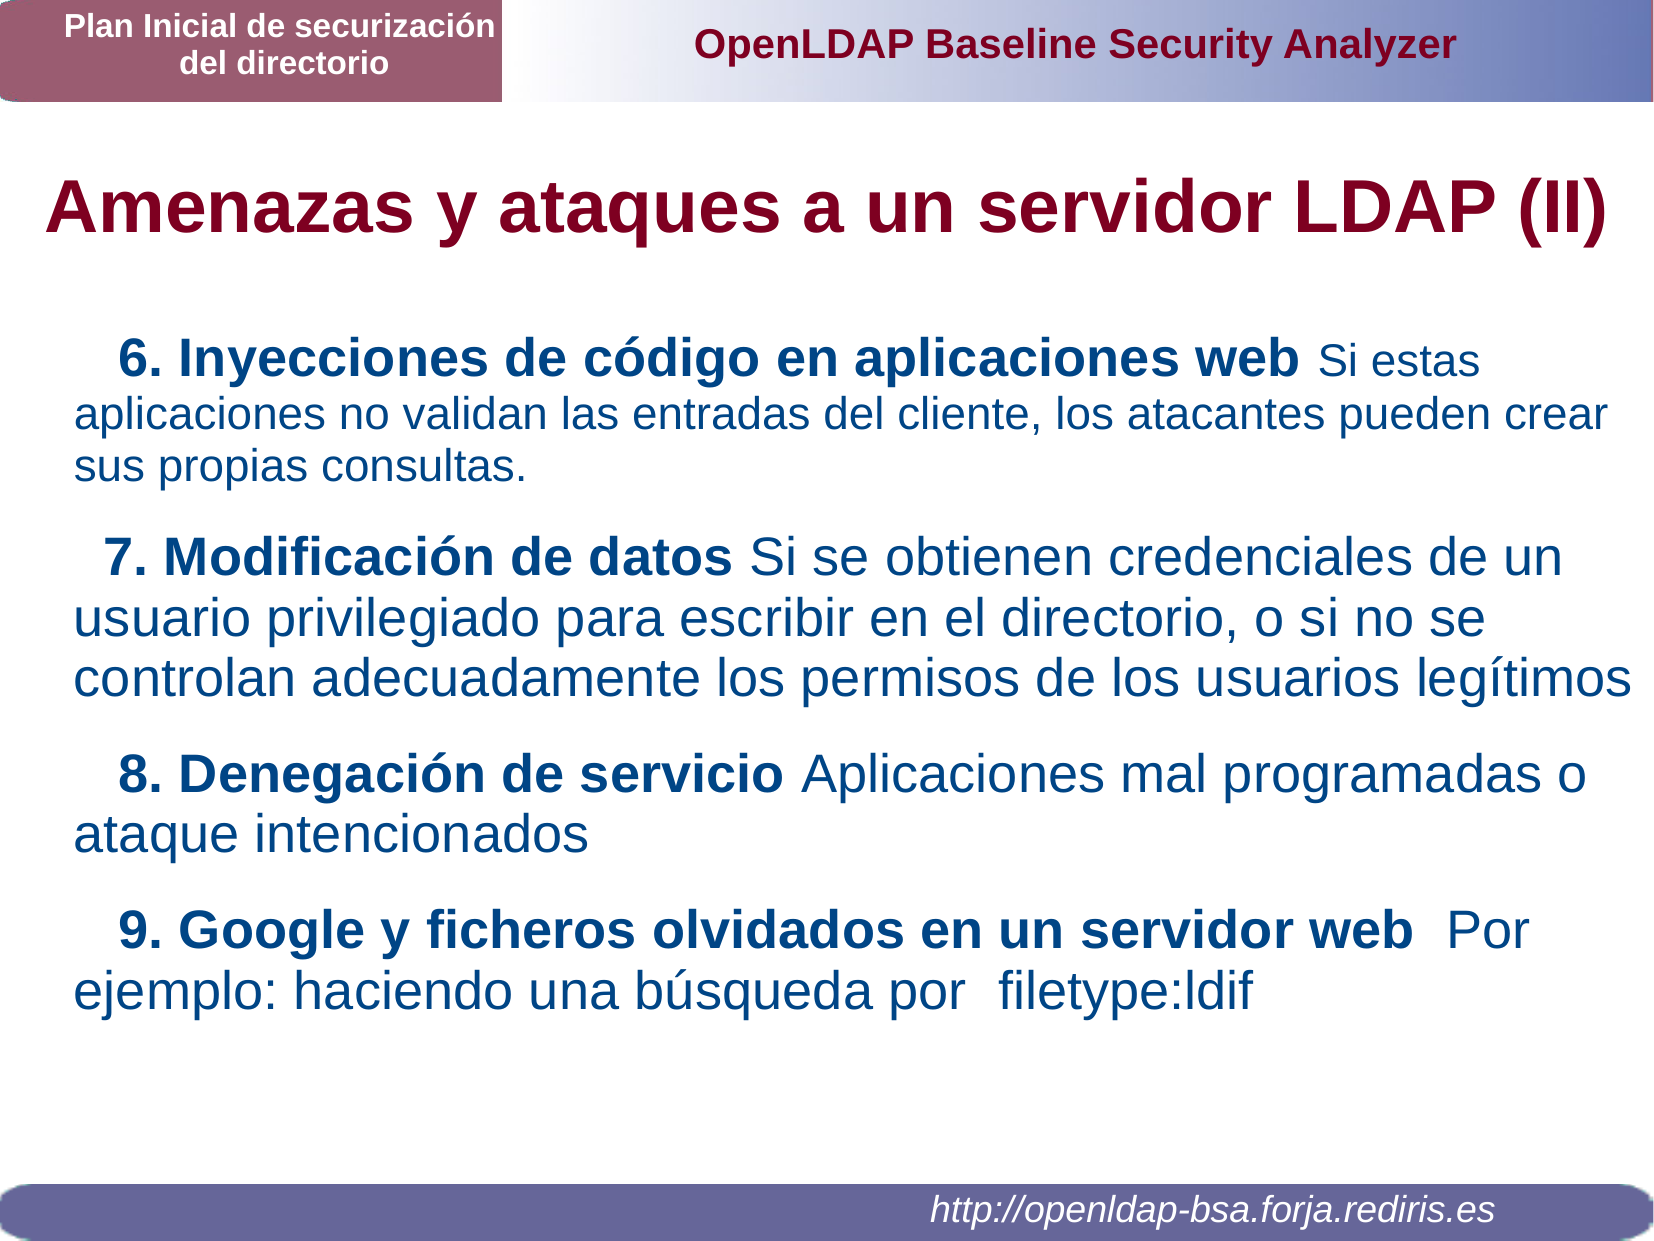

Plan Inicial de securización
 del directorio
OpenLDAP Baseline Security Analyzer
# Amenazas y ataques a un servidor LDAP (II)
 6. Inyecciones de código en aplicaciones web Si estas aplicaciones no validan las entradas del cliente, los atacantes pueden crear sus propias consultas.
 7. Modificación de datos Si se obtienen credenciales de un usuario privilegiado para escribir en el directorio, o si no se controlan adecuadamente los permisos de los usuarios legítimos
 8. Denegación de servicio Aplicaciones mal programadas o ataque intencionados
 9. Google y ficheros olvidados en un servidor web Por ejemplo: haciendo una búsqueda por filetype:ldif
http://openldap-bsa.forja.rediris.es